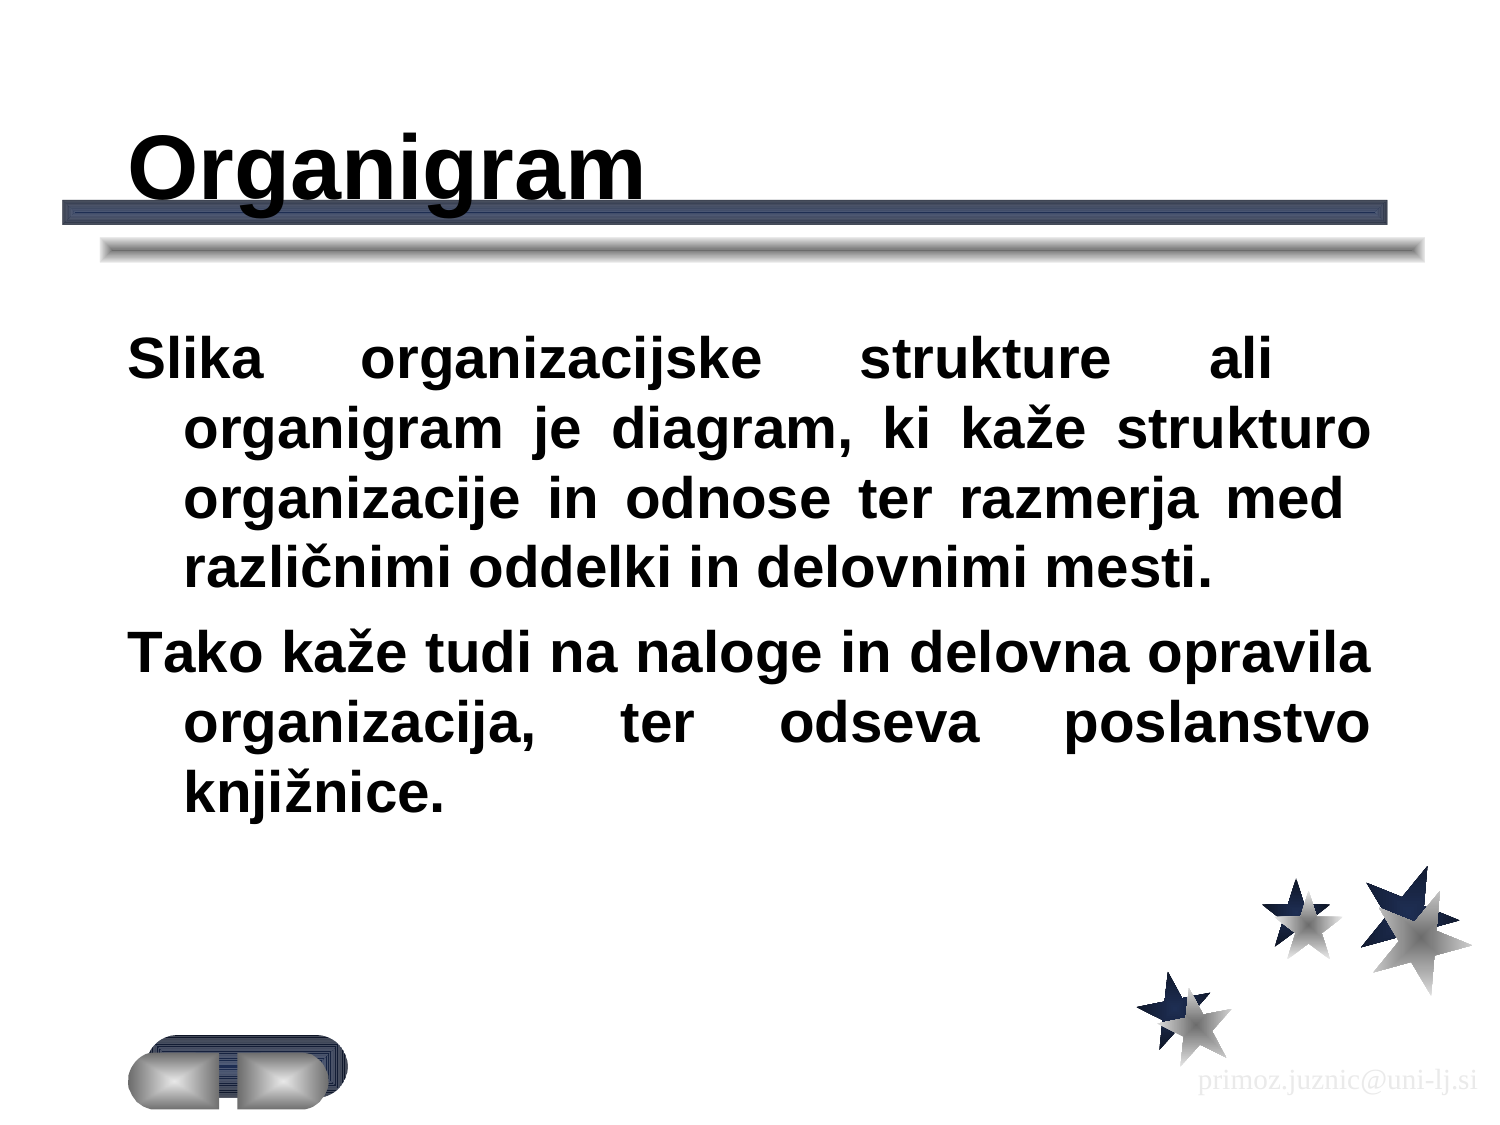

# Organigram
Slika organizacijske strukture ali organigram je diagram, ki kaže strukturo organizacije in odnose ter razmerja med različnimi oddelki in delovnimi mesti.
Tako kaže tudi na naloge in delovna opravila organizacija, ter odseva poslanstvo knjižnice.